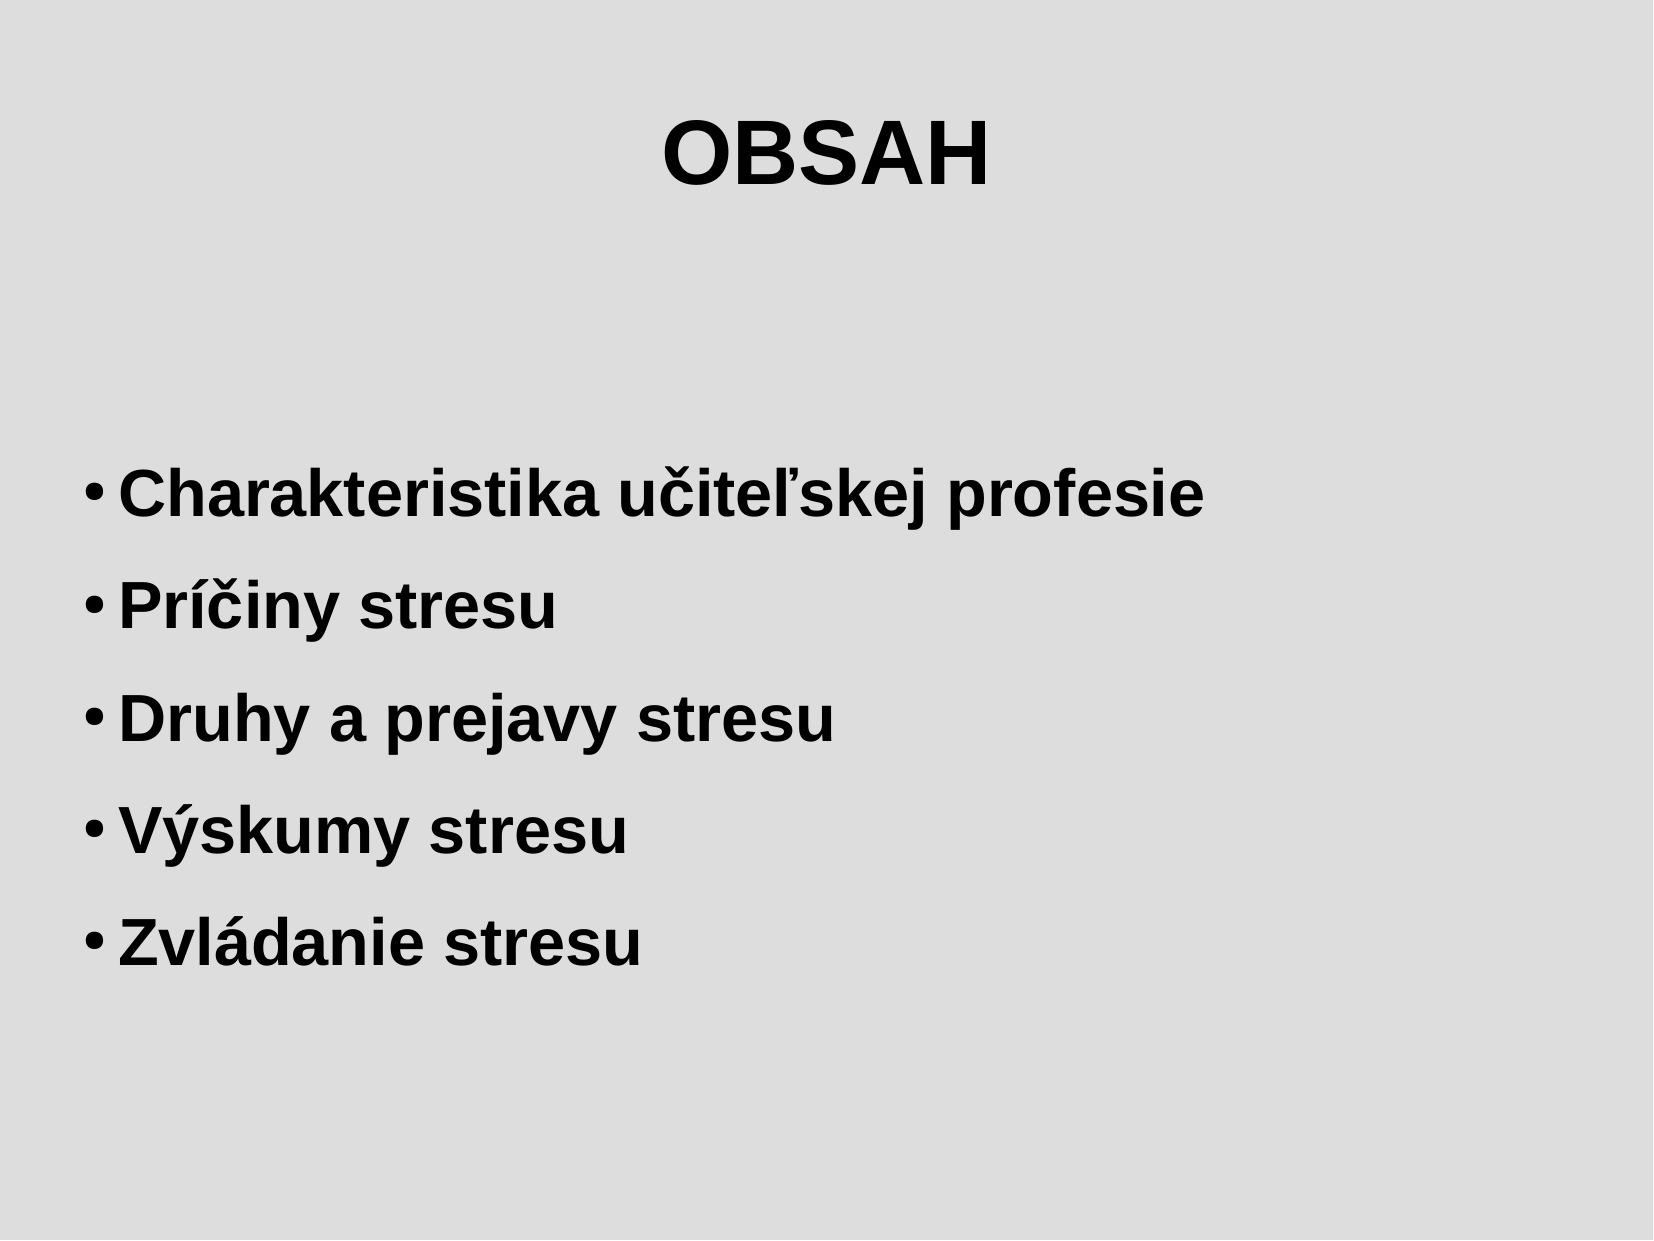

# OBSAH
Charakteristika učiteľskej profesie
Príčiny stresu
Druhy a prejavy stresu
Výskumy stresu
Zvládanie stresu